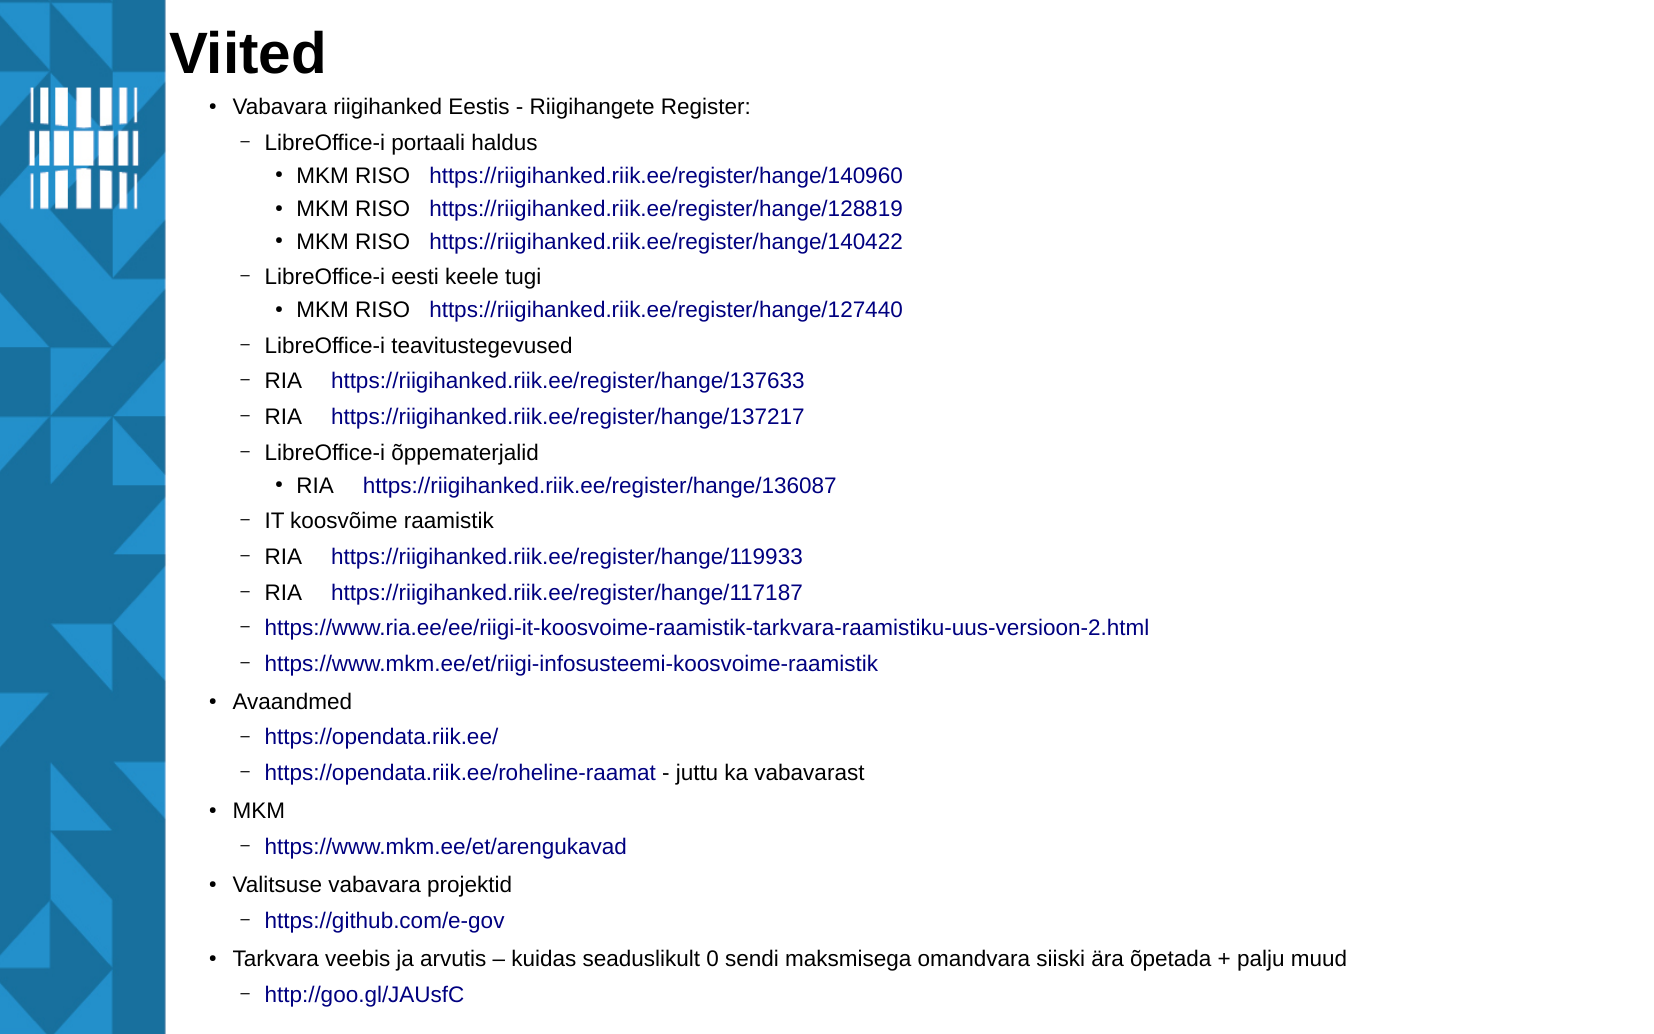

# Viited
Vabavara riigihanked Eestis - Riigihangete Register:
LibreOffice-i portaali haldus
MKM RISO	https://riigihanked.riik.ee/register/hange/140960
MKM RISO	https://riigihanked.riik.ee/register/hange/128819
MKM RISO	https://riigihanked.riik.ee/register/hange/140422
LibreOffice-i eesti keele tugi
MKM RISO	https://riigihanked.riik.ee/register/hange/127440
LibreOffice-i teavitustegevused
RIA	https://riigihanked.riik.ee/register/hange/137633
RIA	https://riigihanked.riik.ee/register/hange/137217
LibreOffice-i õppematerjalid
RIA	https://riigihanked.riik.ee/register/hange/136087
IT koosvõime raamistik
RIA	https://riigihanked.riik.ee/register/hange/119933
RIA	https://riigihanked.riik.ee/register/hange/117187
https://www.ria.ee/ee/riigi-it-koosvoime-raamistik-tarkvara-raamistiku-uus-versioon-2.html
https://www.mkm.ee/et/riigi-infosusteemi-koosvoime-raamistik
Avaandmed
https://opendata.riik.ee/
https://opendata.riik.ee/roheline-raamat - juttu ka vabavarast
MKM
https://www.mkm.ee/et/arengukavad
Valitsuse vabavara projektid
https://github.com/e-gov
Tarkvara veebis ja arvutis – kuidas seaduslikult 0 sendi maksmisega omandvara siiski ära õpetada + palju muud
http://goo.gl/JAUsfC